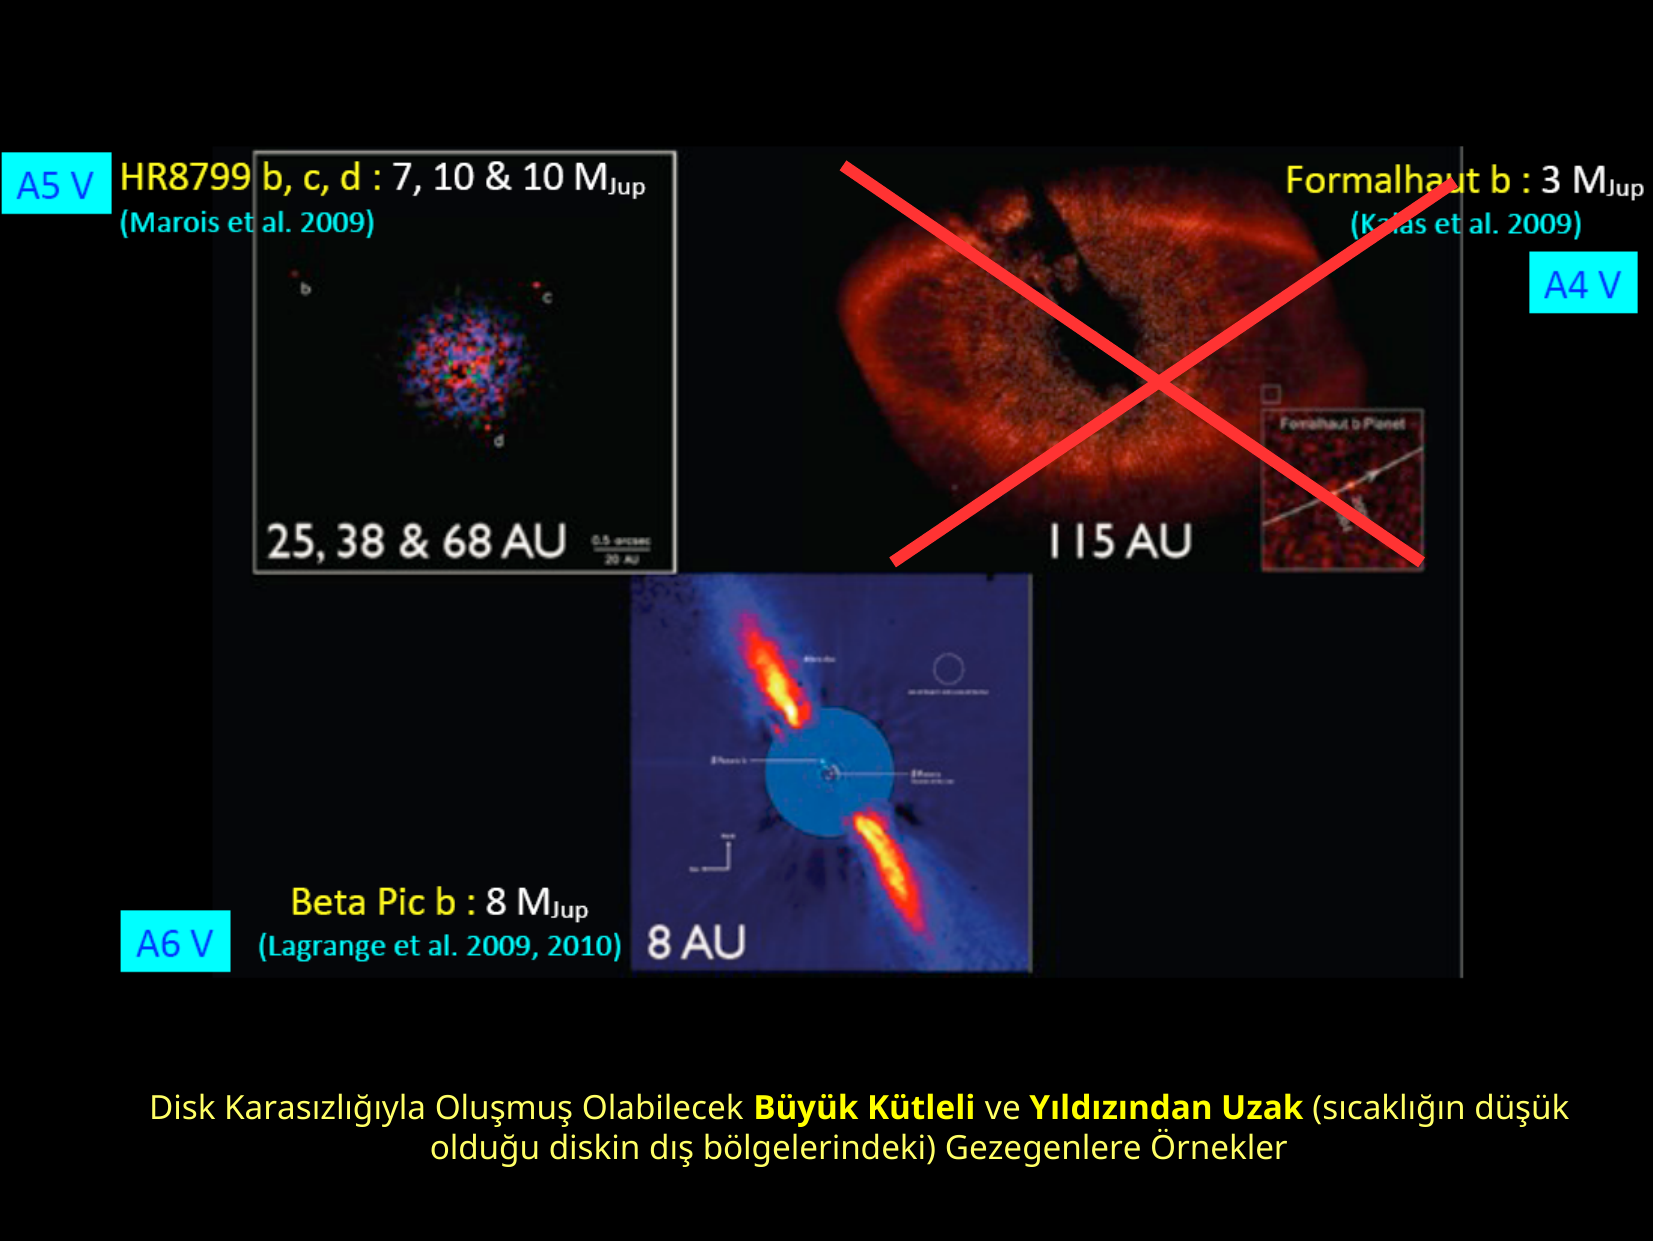

Disk Karasızlığıyla Oluşmuş Olabilecek Büyük Kütleli ve Yıldızından Uzak (sıcaklığın düşük olduğu diskin dış bölgelerindeki) Gezegenlere Örnekler